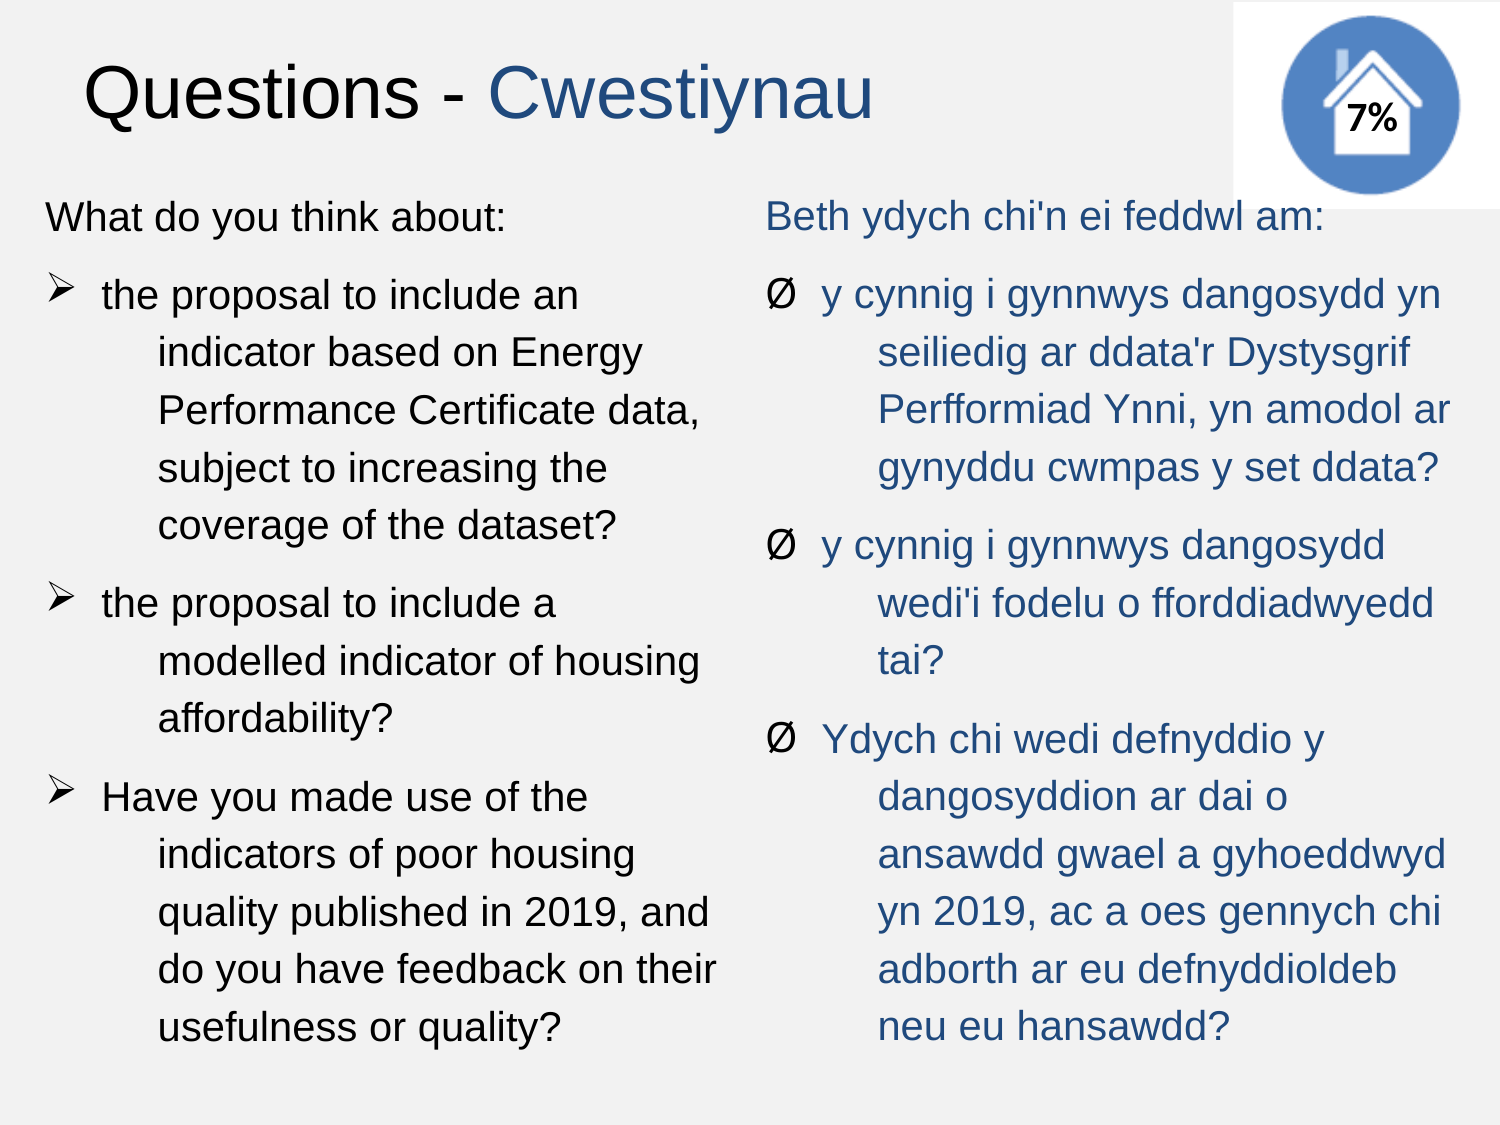

7%
Questions - Cwestiynau
Beth ydych chi'n ei feddwl am:
y cynnig i gynnwys dangosydd yn seiliedig ar ddata'r Dystysgrif Perfformiad Ynni, yn amodol ar gynyddu cwmpas y set ddata?
y cynnig i gynnwys dangosydd wedi'i fodelu o fforddiadwyedd tai?
Ydych chi wedi defnyddio y dangosyddion ar dai o ansawdd gwael a gyhoeddwyd yn 2019, ac a oes gennych chi adborth ar eu defnyddioldeb neu eu hansawdd?
What do you think about:
the proposal to include an indicator based on Energy Performance Certificate data, subject to increasing the coverage of the dataset?
the proposal to include a modelled indicator of housing affordability?
Have you made use of the indicators of poor housing quality published in 2019, and do you have feedback on their usefulness or quality?